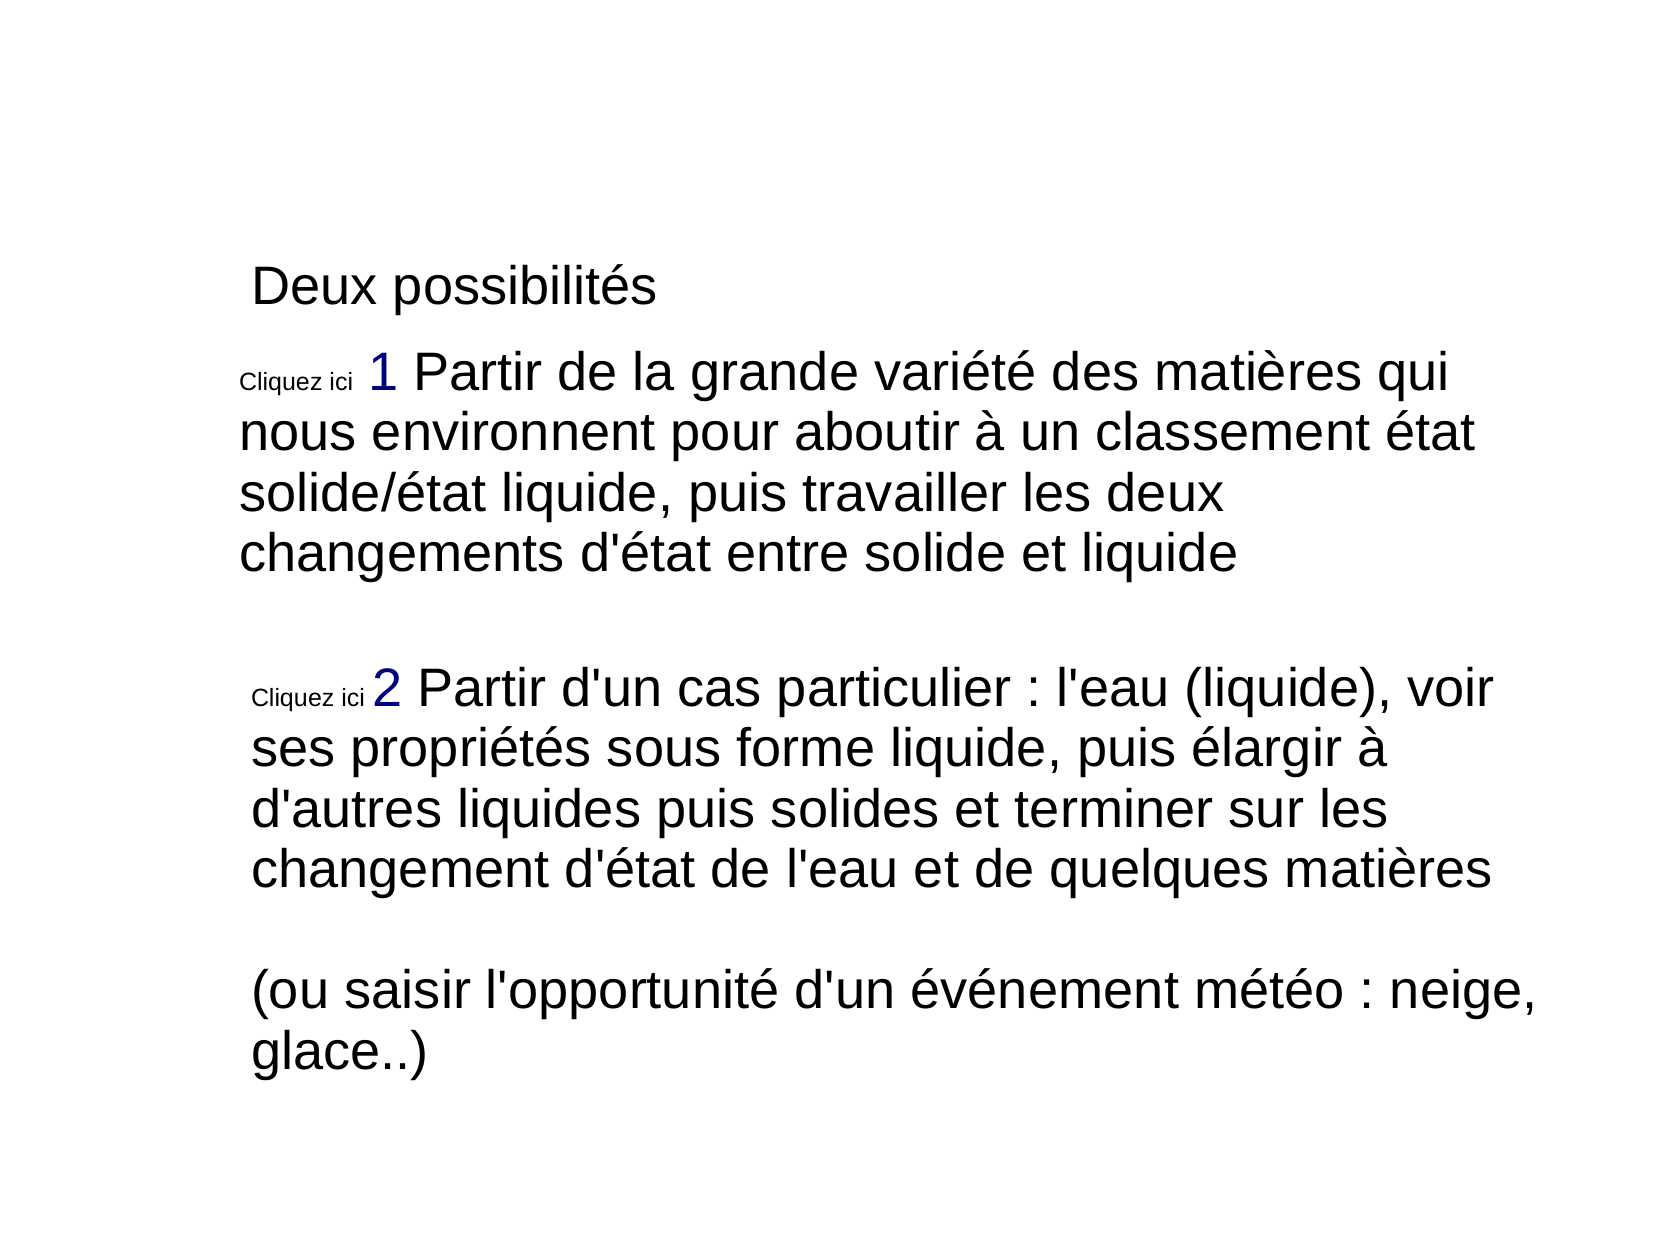

Deux possibilités
Cliquez ici 1 Partir de la grande variété des matières qui nous environnent pour aboutir à un classement état solide/état liquide, puis travailler les deux changements d'état entre solide et liquide
Cliquez ici 2 Partir d'un cas particulier : l'eau (liquide), voir ses propriétés sous forme liquide, puis élargir à d'autres liquides puis solides et terminer sur les changement d'état de l'eau et de quelques matières
(ou saisir l'opportunité d'un événement météo : neige, glace..)